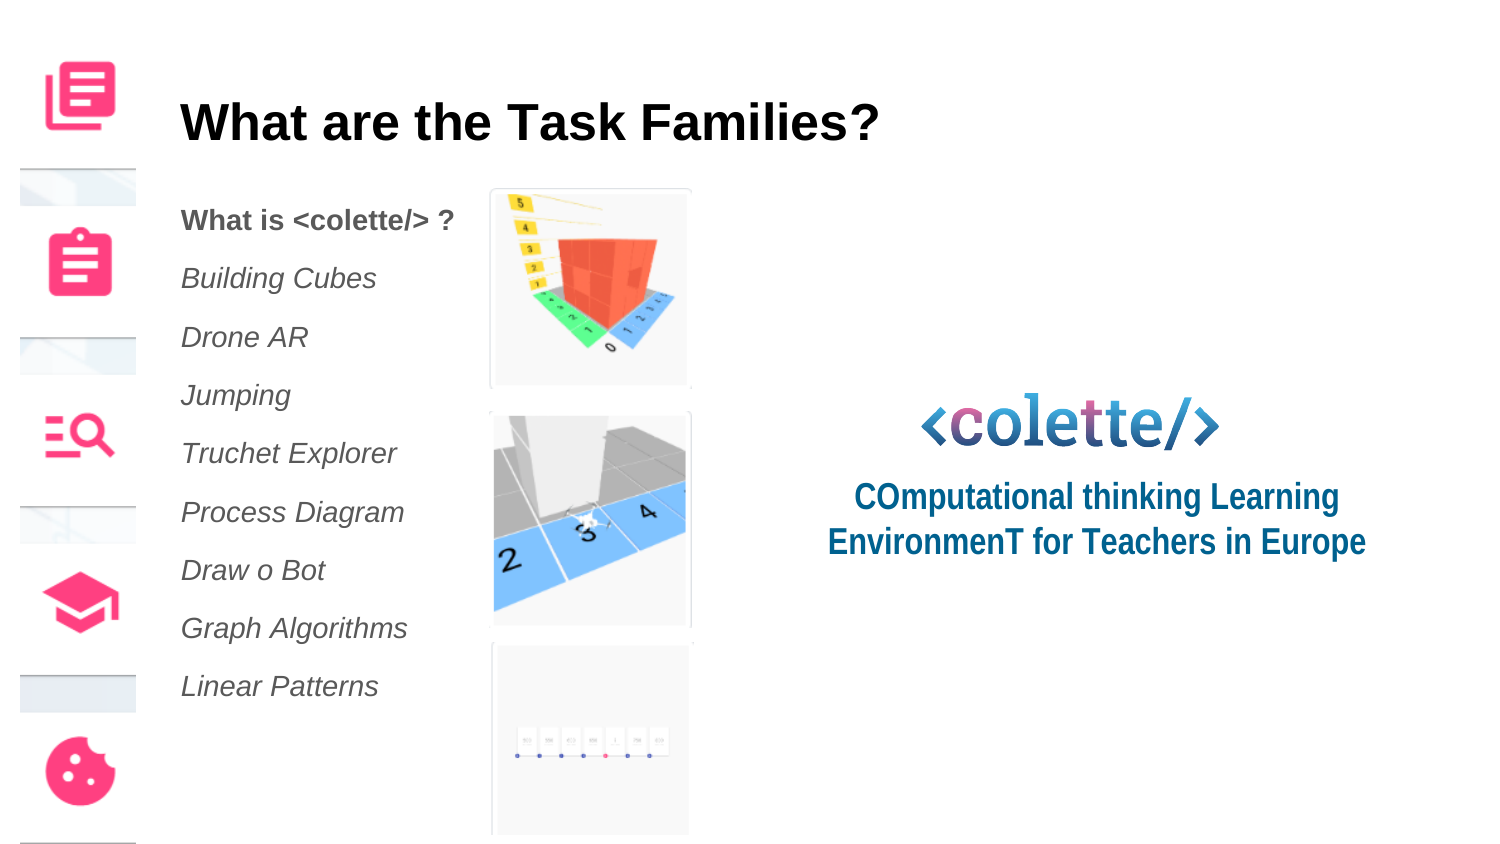

# What are the Task Families?
What is <colette/> ?
Building Cubes
Drone AR
Jumping
Truchet Explorer
Process Diagram
Draw o Bot
Graph Algorithms
Linear Patterns
COmputational thinking Learning EnvironmenT for Teachers in Europe